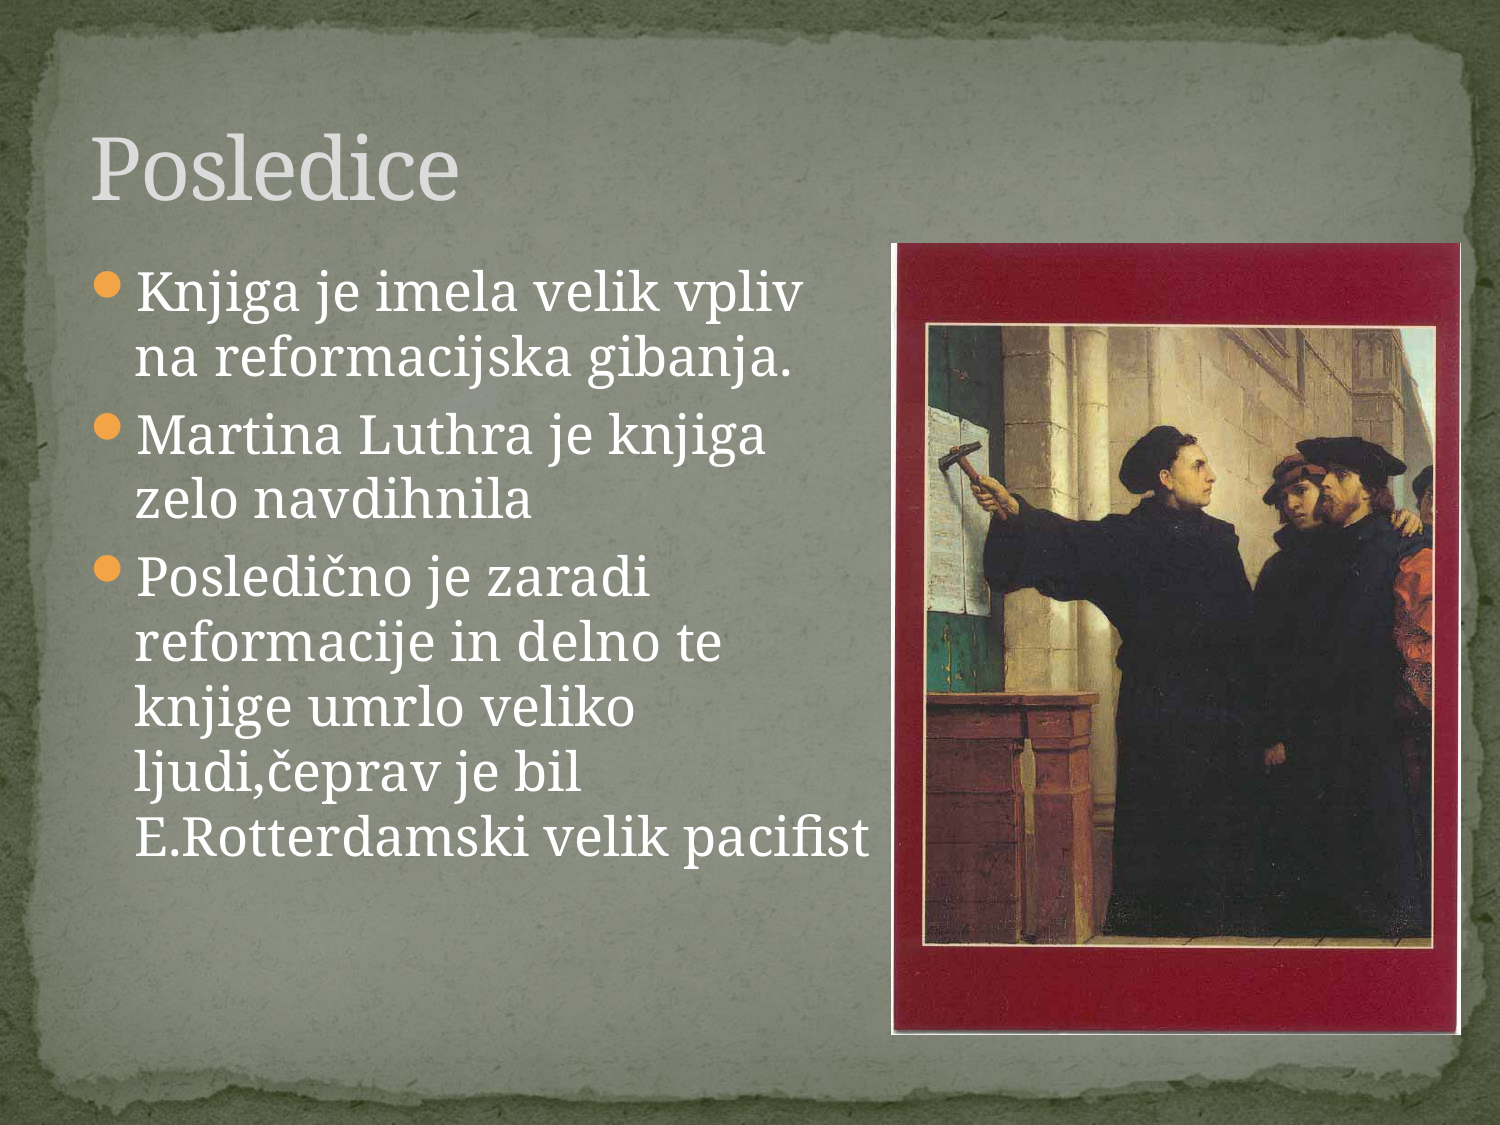

Posledice
# Knjiga je imela velik vpliv na reformacijska gibanja.
Martina Luthra je knjiga zelo navdihnila
Posledično je zaradi reformacije in delno te knjige umrlo veliko ljudi,čeprav je bil E.Rotterdamski velik pacifist